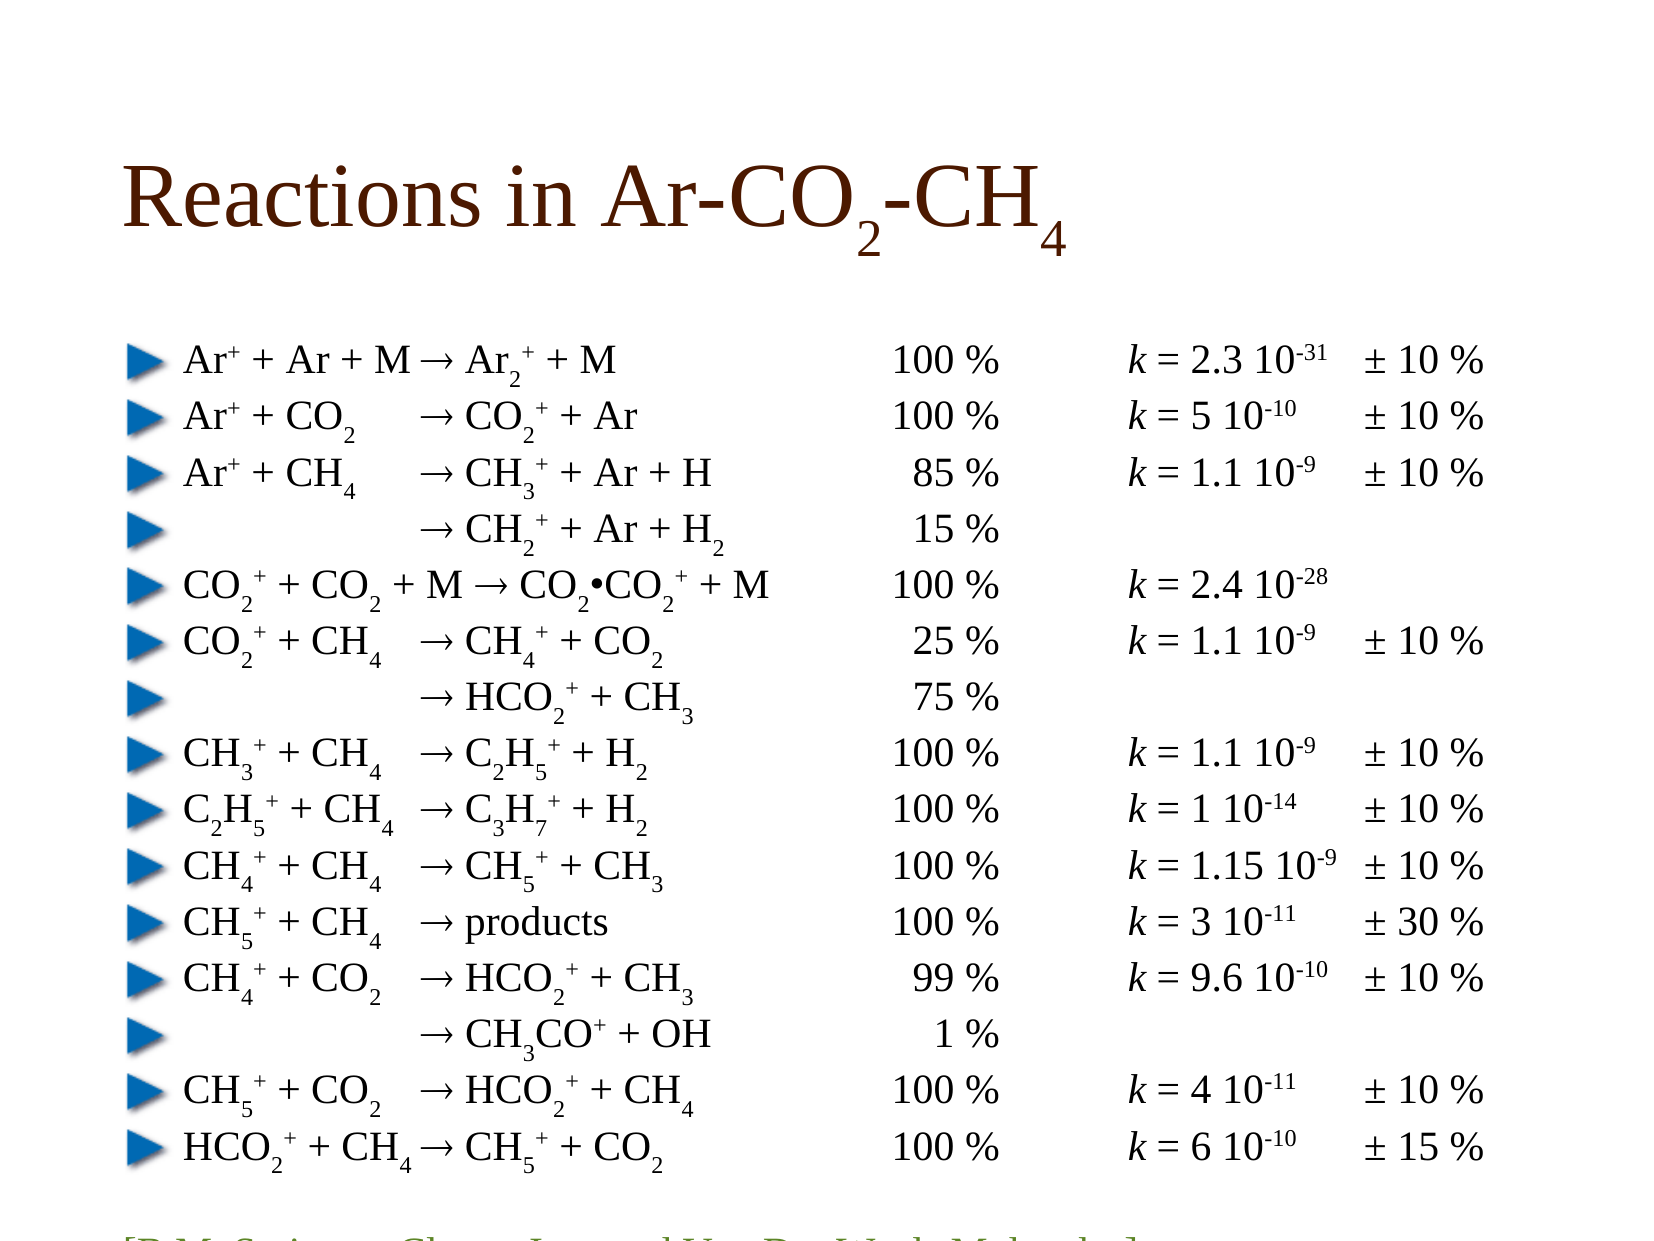

# Reactions in Ar-CO2-CH4
Ar+ + Ar + M	 Ar2+ + M			100 %		k = 2.3 10-31	± 10 %
Ar+ + CO2	 CO2+ + Ar			100 %		k = 5 10-10 	± 10 %
Ar+ + CH4 	 CH3+ + Ar + H		 85 %		k = 1.1 10-9	± 10 %
 		 CH2+ + Ar + H2		 15 %
CO2+ + CO2 + M  CO2CO2+ + M		100 %		k = 2.4 10-28
CO2+ + CH4 	 CH4+ + CO2		 25 %		k = 1.1 10-9	± 10 %
 		 HCO2+ + CH3		 75 %
CH3+ + CH4 	 C2H5+ + H2			100 %		k = 1.1 10-9 	± 10 %
C2H5+ + CH4	 C3H7+ + H2			100 %		k = 1 10-14	± 10 %
CH4+ + CH4 	 CH5+ + CH3		100 %		k = 1.15 10-9	± 10 %
CH5+ + CH4 	 products			100 %		k = 3 10-11	± 30 %
CH4+ + CO2	 HCO2+ + CH3		 99 %		k = 9.6 10-10 	± 10 %
 		 CH3CO+ + OH		 1 %
CH5+ + CO2	 HCO2+ + CH4		100 %		k = 4 10-11 	± 10 %
HCO2+ + CH4	 CH5+ + CO2		100 %		k = 6 10-10 	± 15 %
[B.M. Smirnov, Cluster Ions and Van Der Waals Molecules]
[V.G. Anicich and W.T. Huntress Jr., Astrophys. J. Suppl. 62 (1986) 553-672.]